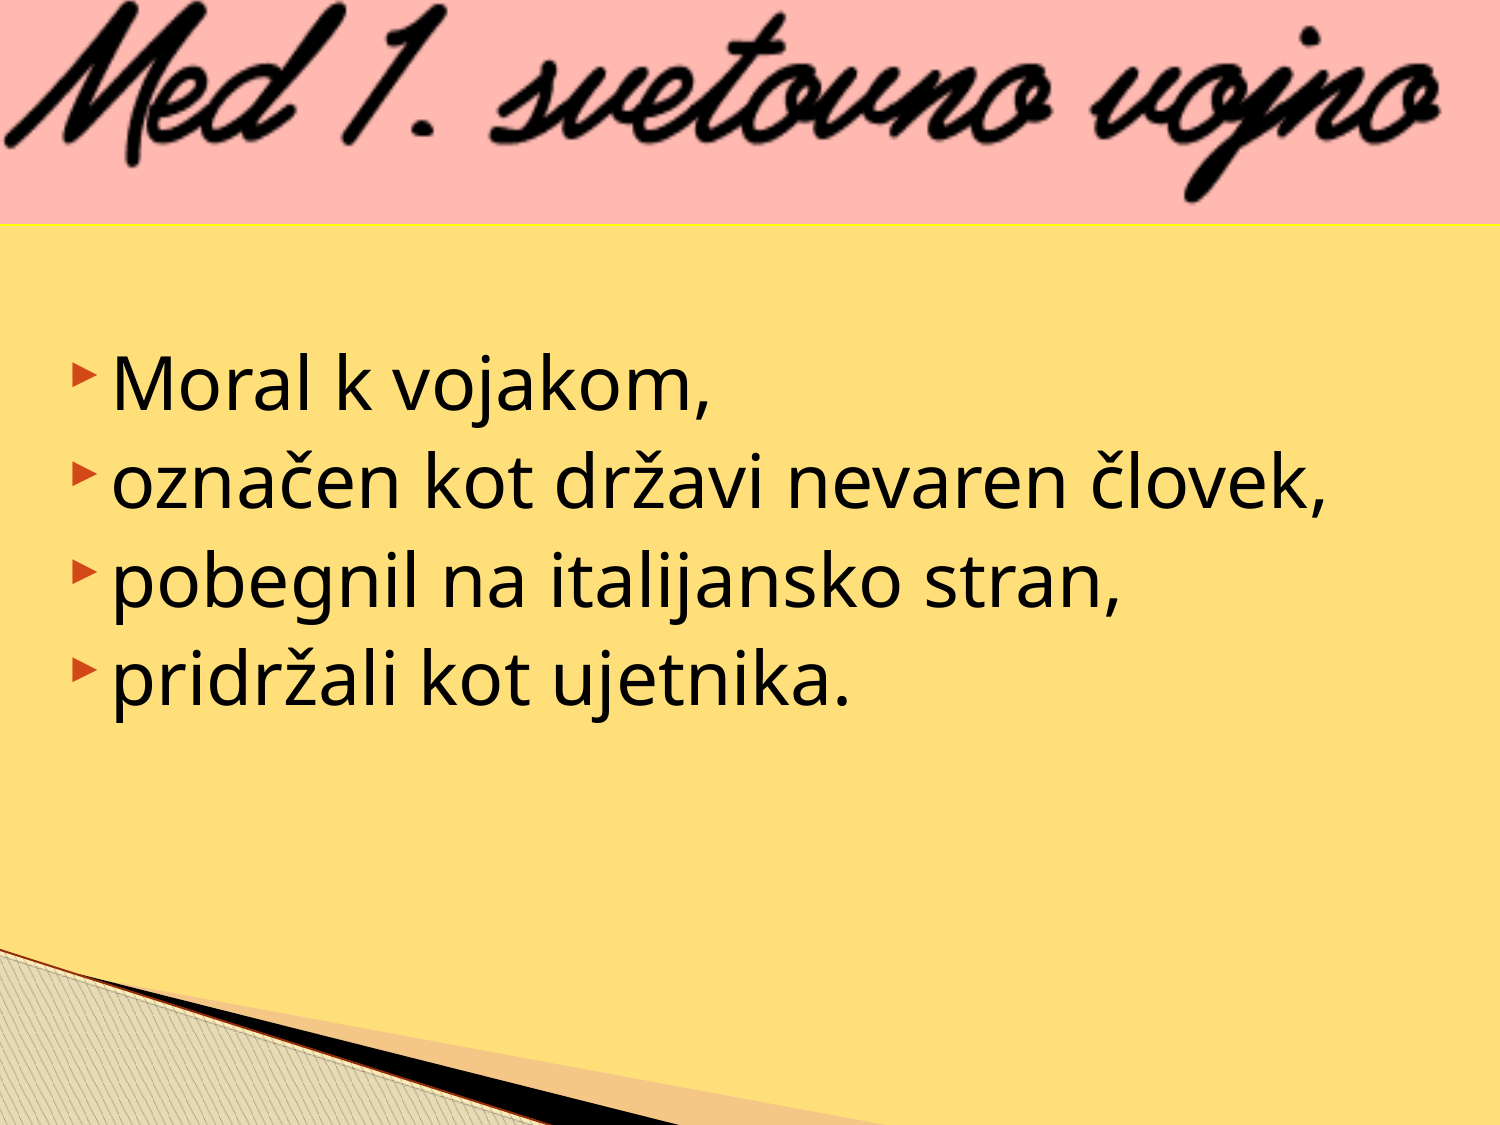

# Moral k vojakom,
označen kot državi nevaren človek,
pobegnil na italijansko stran,
pridržali kot ujetnika.